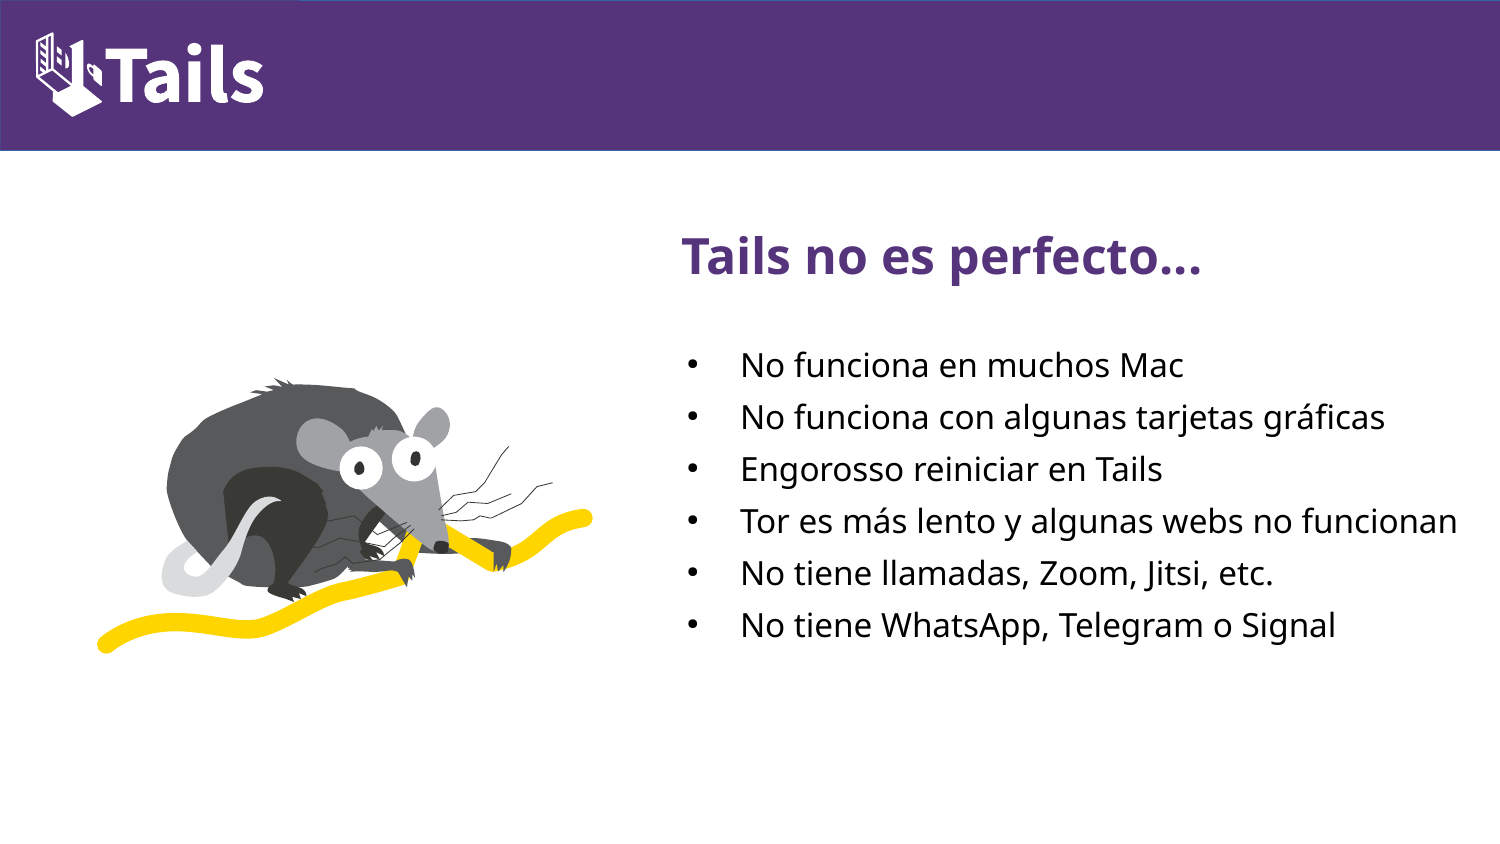

# Tails no es perfecto...
No funciona en muchos Mac
No funciona con algunas tarjetas gráficas
Engorosso reiniciar en Tails
Tor es más lento y algunas webs no funcionan
No tiene llamadas, Zoom, Jitsi, etc.
No tiene WhatsApp, Telegram o Signal